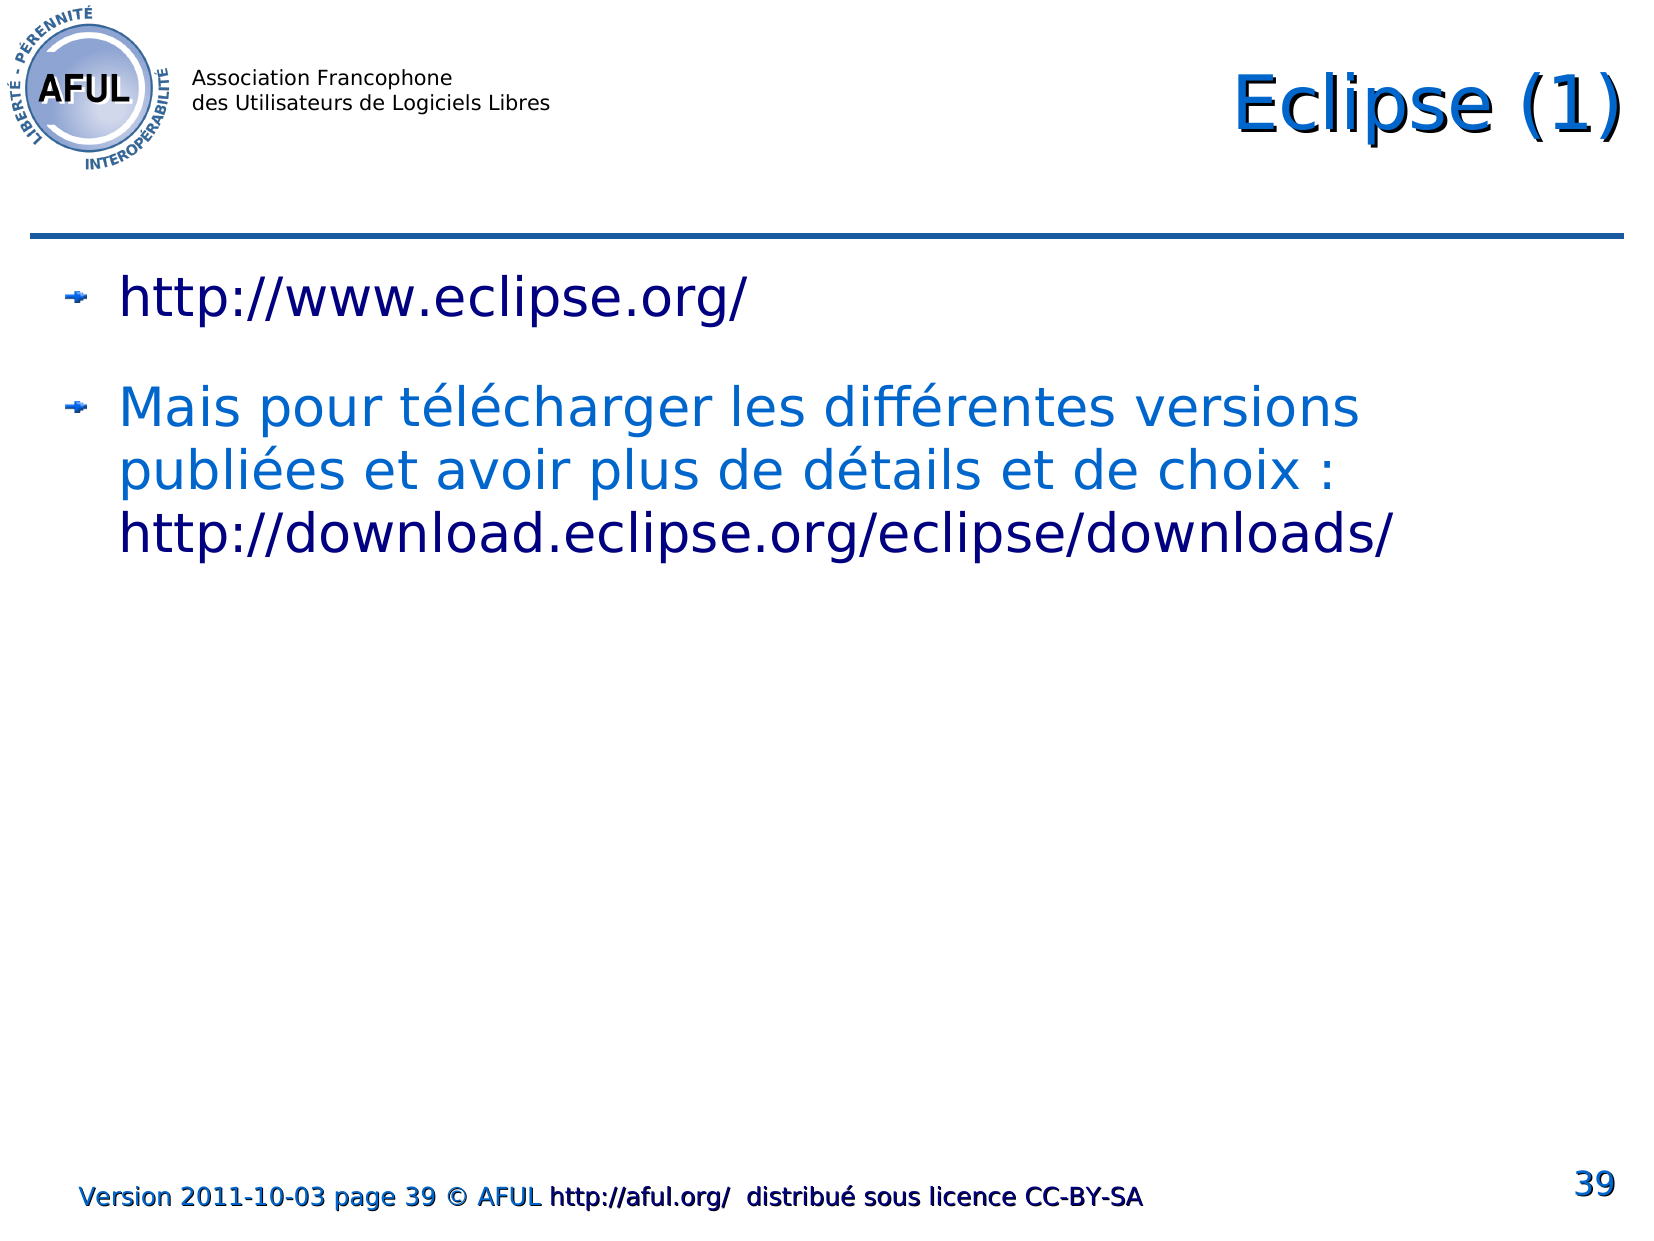

# Eclipse (1)
http://www.eclipse.org/
Mais pour télécharger les différentes versions publiées et avoir plus de détails et de choix :
http://download.eclipse.org/eclipse/downloads/